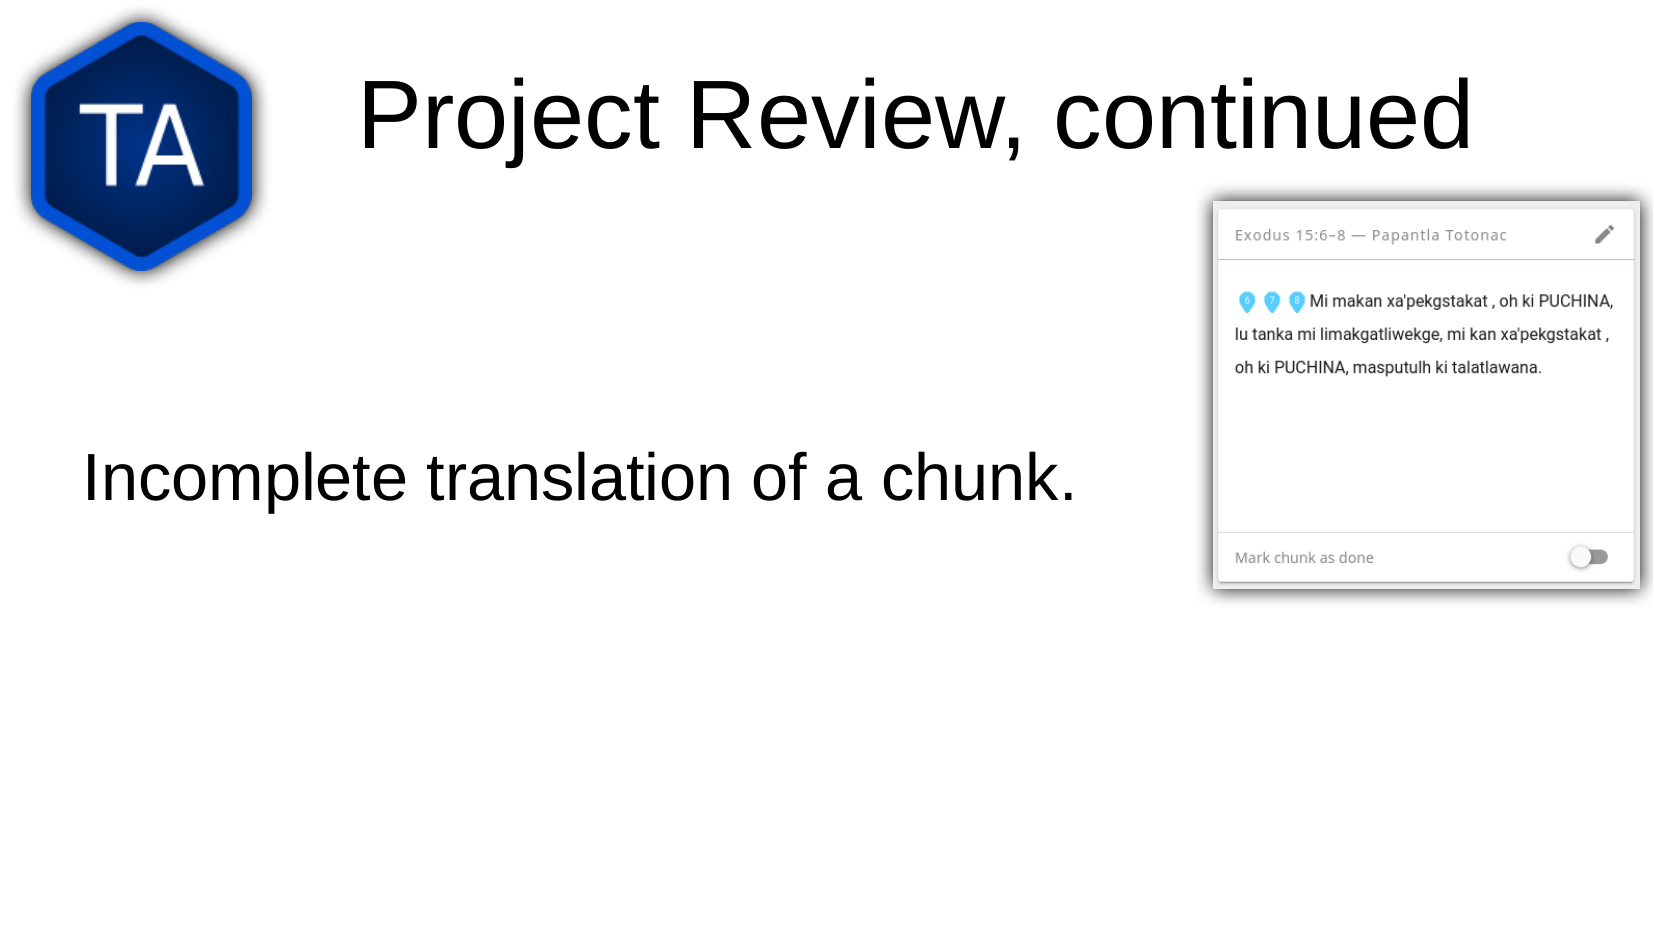

# Project Review, continued
Incomplete translation of a chunk.